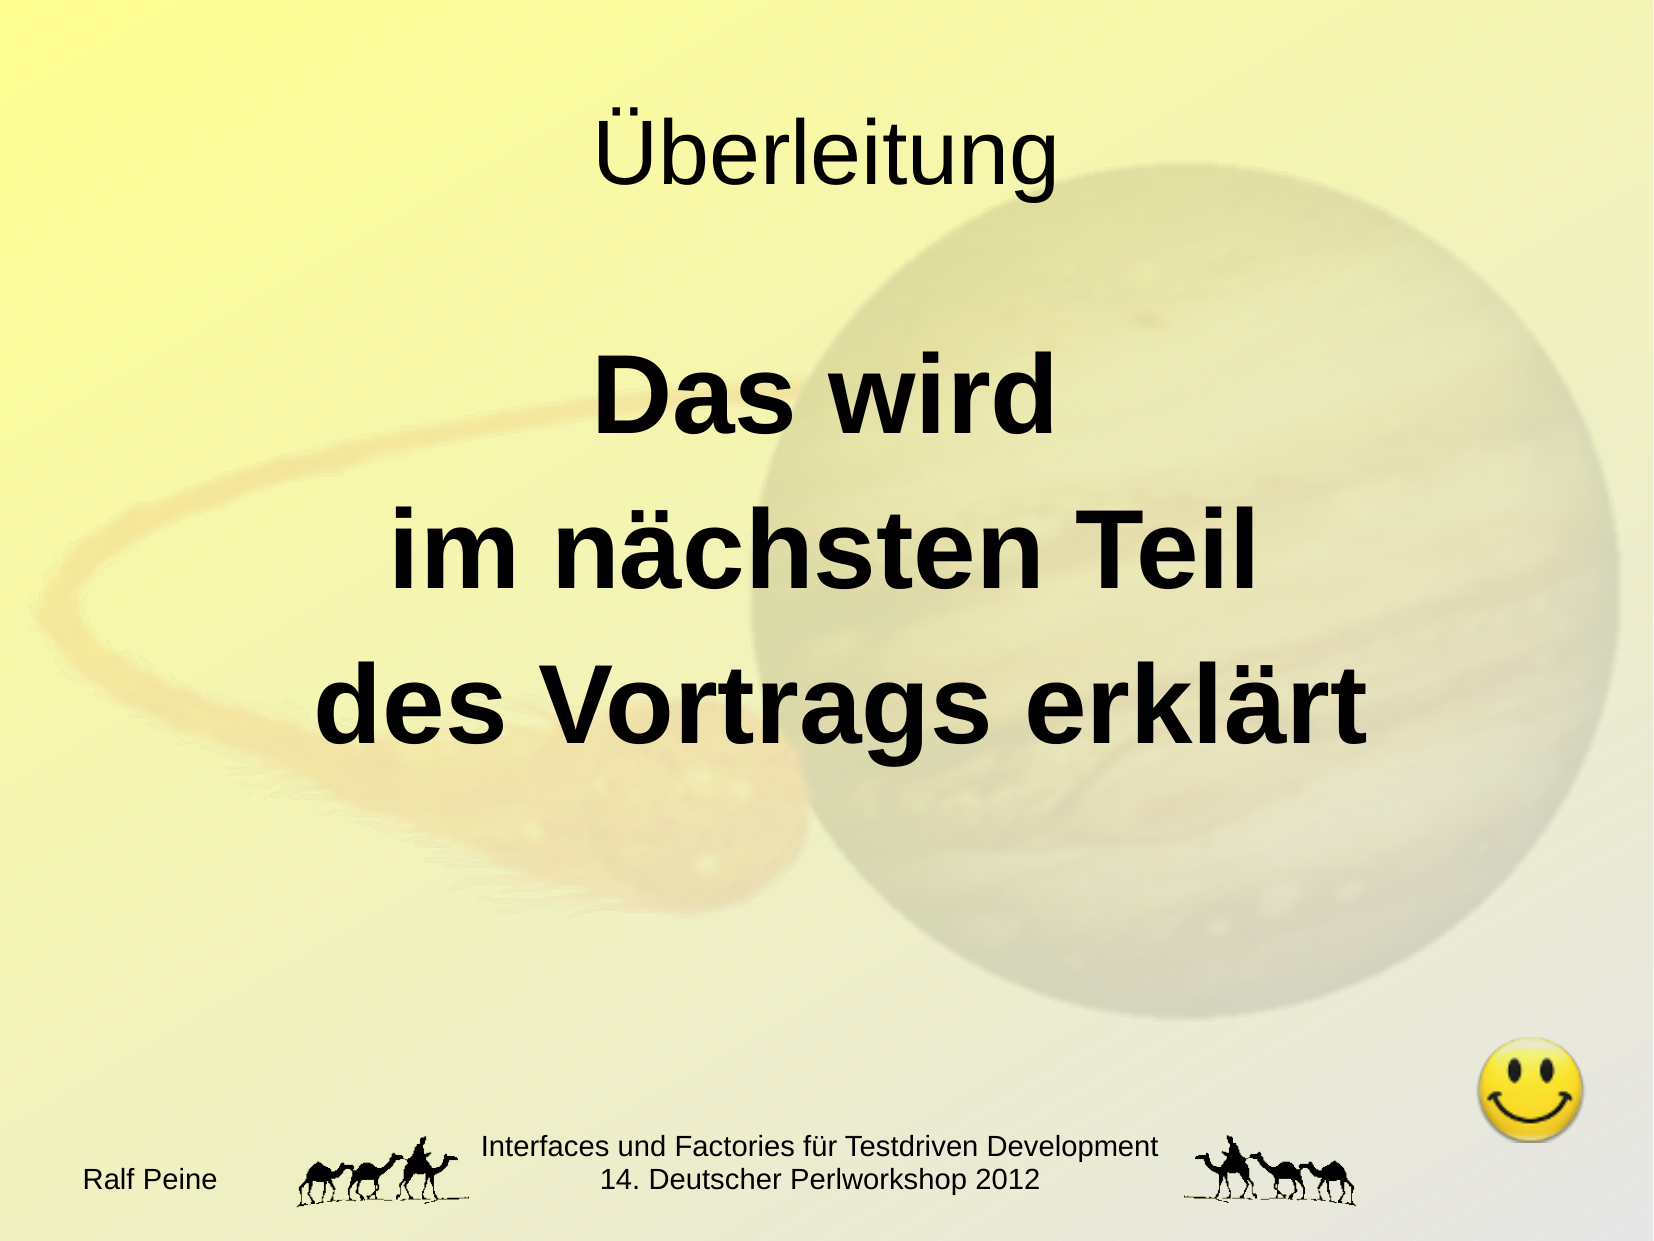

# Überleitung
Das wird
im nächsten Teil
 des Vortrags erklärt